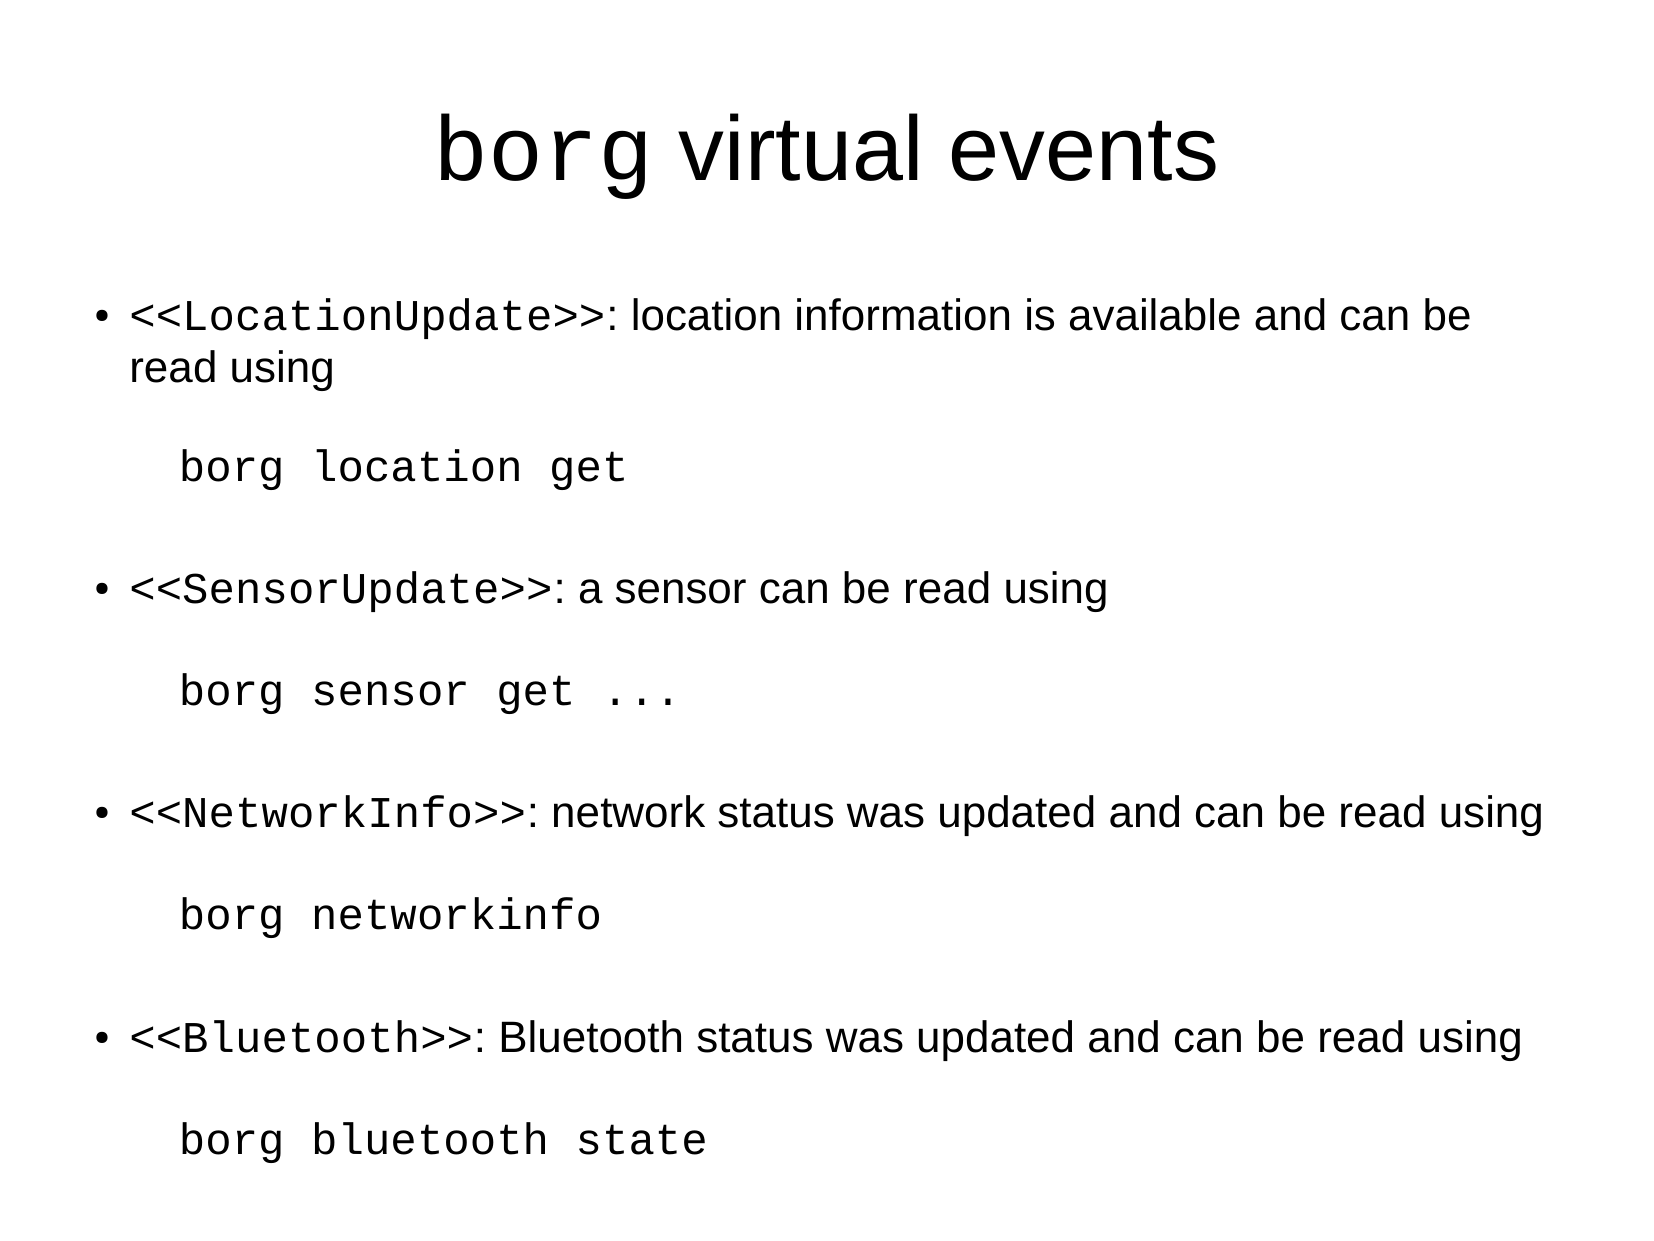

# borg virtual events
<<LocationUpdate>>: location information is available and can be read using
	borg location get
<<SensorUpdate>>: a sensor can be read using
	borg sensor get ...
<<NetworkInfo>>: network status was updated and can be read using
	borg networkinfo
<<Bluetooth>>: Bluetooth status was updated and can be read using
	borg bluetooth state